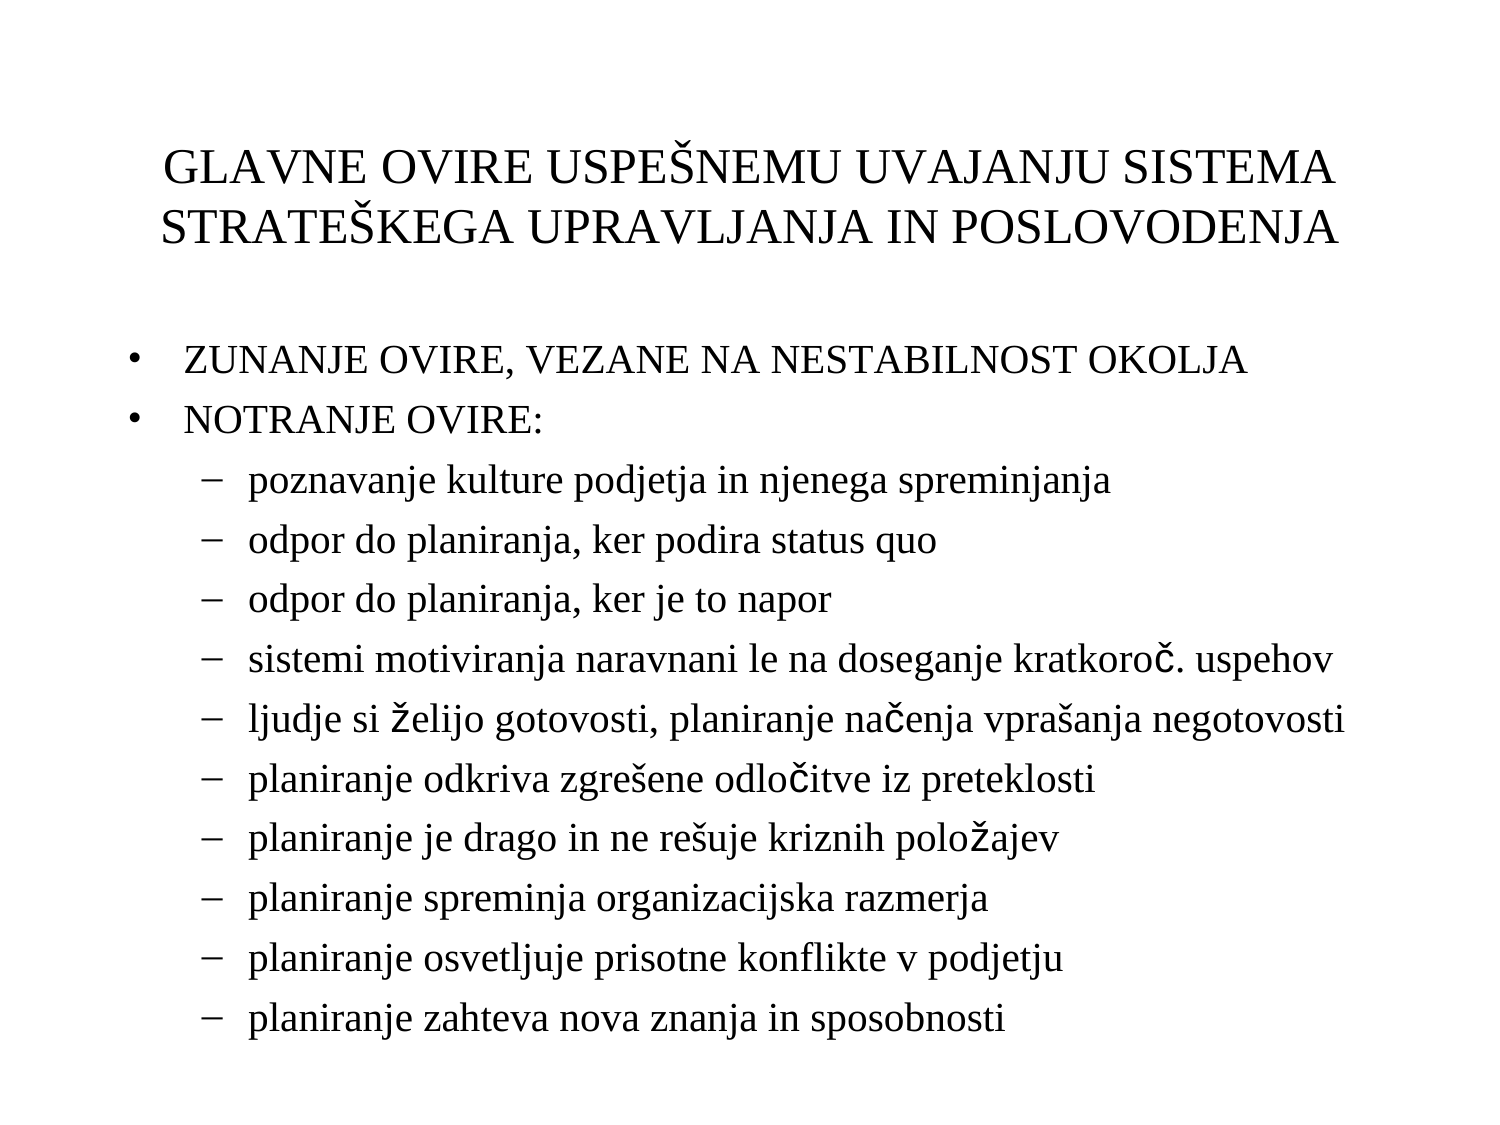

# GLAVNE OVIRE USPEŠNEMU UVAJANJU SISTEMA STRATEŠKEGA UPRAVLJANJA IN POSLOVODENJA
ZUNANJE OVIRE, VEZANE NA NESTABILNOST OKOLJA
NOTRANJE OVIRE:
poznavanje kulture podjetja in njenega spreminjanja
odpor do planiranja, ker podira status quo
odpor do planiranja, ker je to napor
sistemi motiviranja naravnani le na doseganje kratkoroč. uspehov
ljudje si želijo gotovosti, planiranje načenja vprašanja negotovosti
planiranje odkriva zgrešene odločitve iz preteklosti
planiranje je drago in ne rešuje kriznih položajev
planiranje spreminja organizacijska razmerja
planiranje osvetljuje prisotne konflikte v podjetju
planiranje zahteva nova znanja in sposobnosti